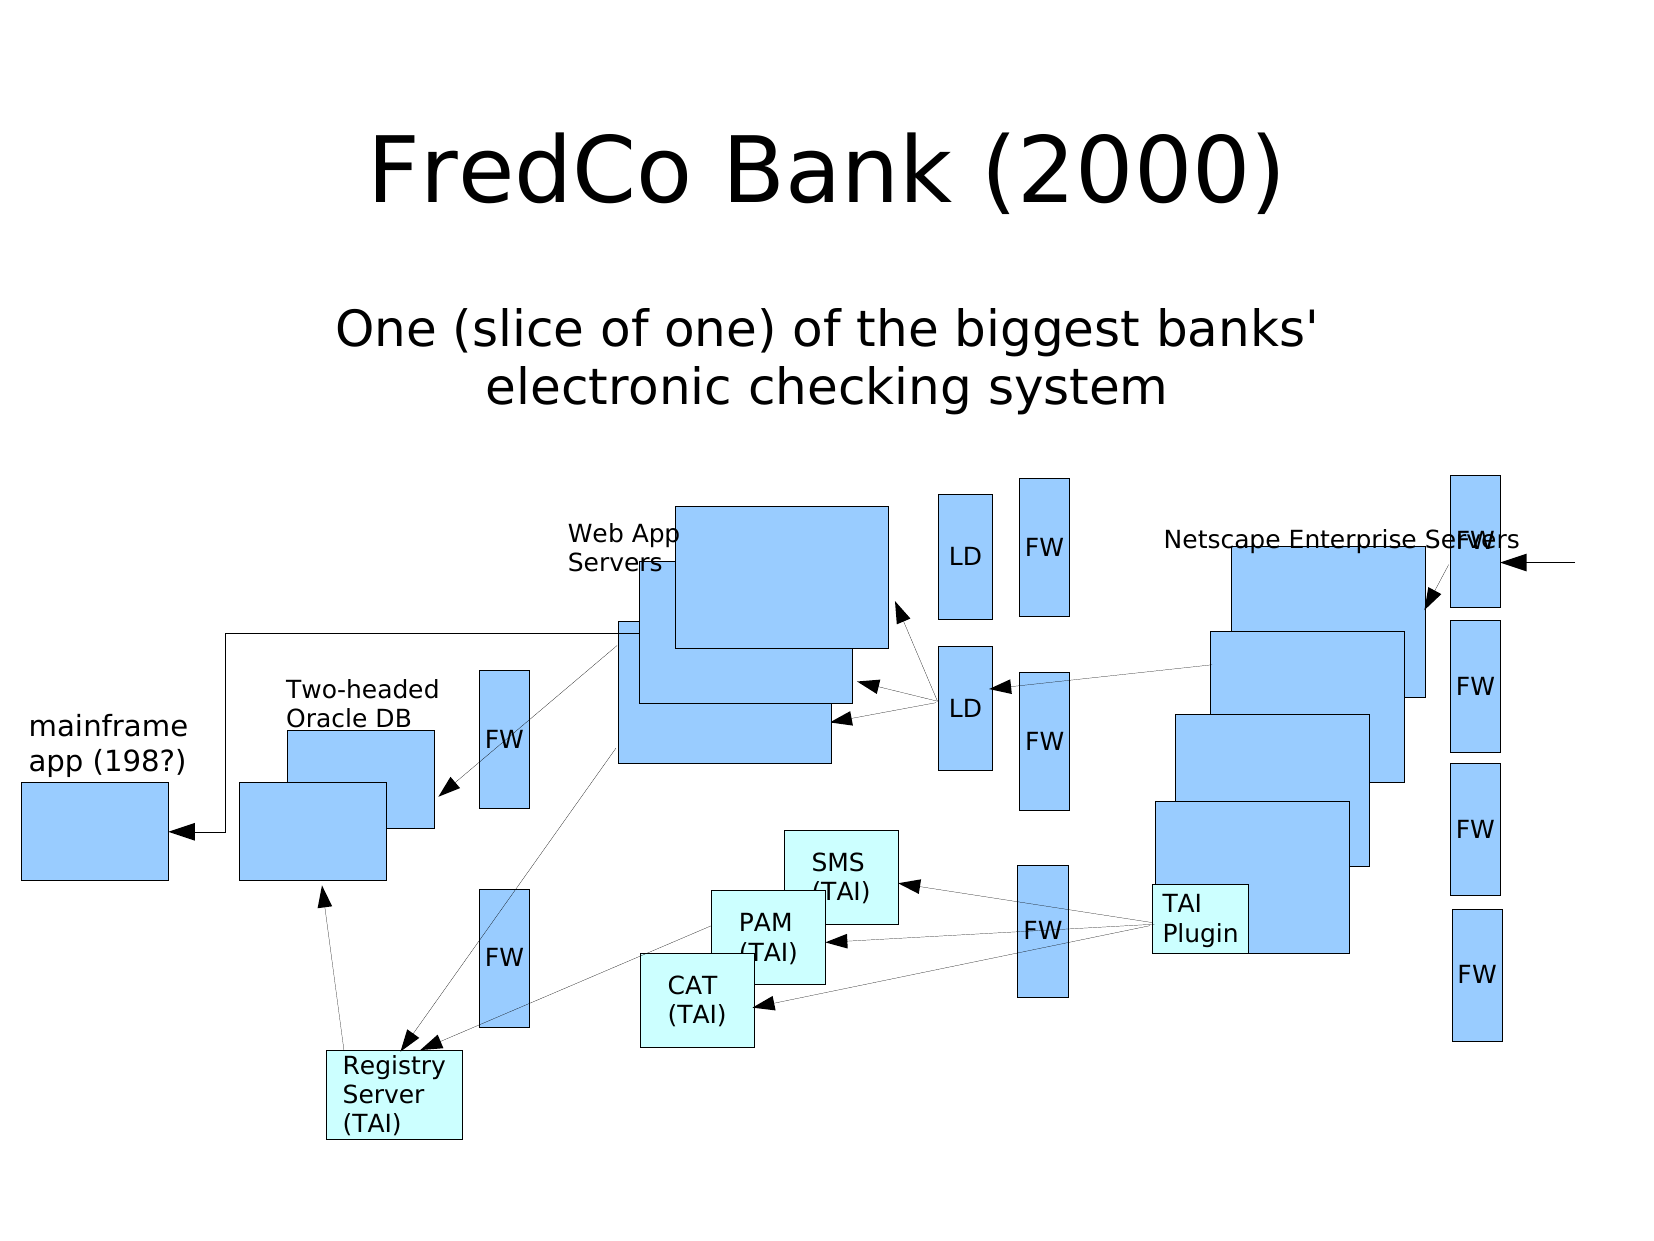

# FredCo Bank (2000)
One (slice of one) of the biggest banks'
electronic checking system
FW
FW
FW
LD
Web App
Servers
Netscape Enterprise Servers
FW
LD
Two-headed
Oracle DB
FW
FW
mainframe
app (198?)
FW
SMS
(TAI)
FW
TAI
Plugin
FW
PAM
(TAI)
FW
CAT
(TAI)
Registry
Server
(TAI)